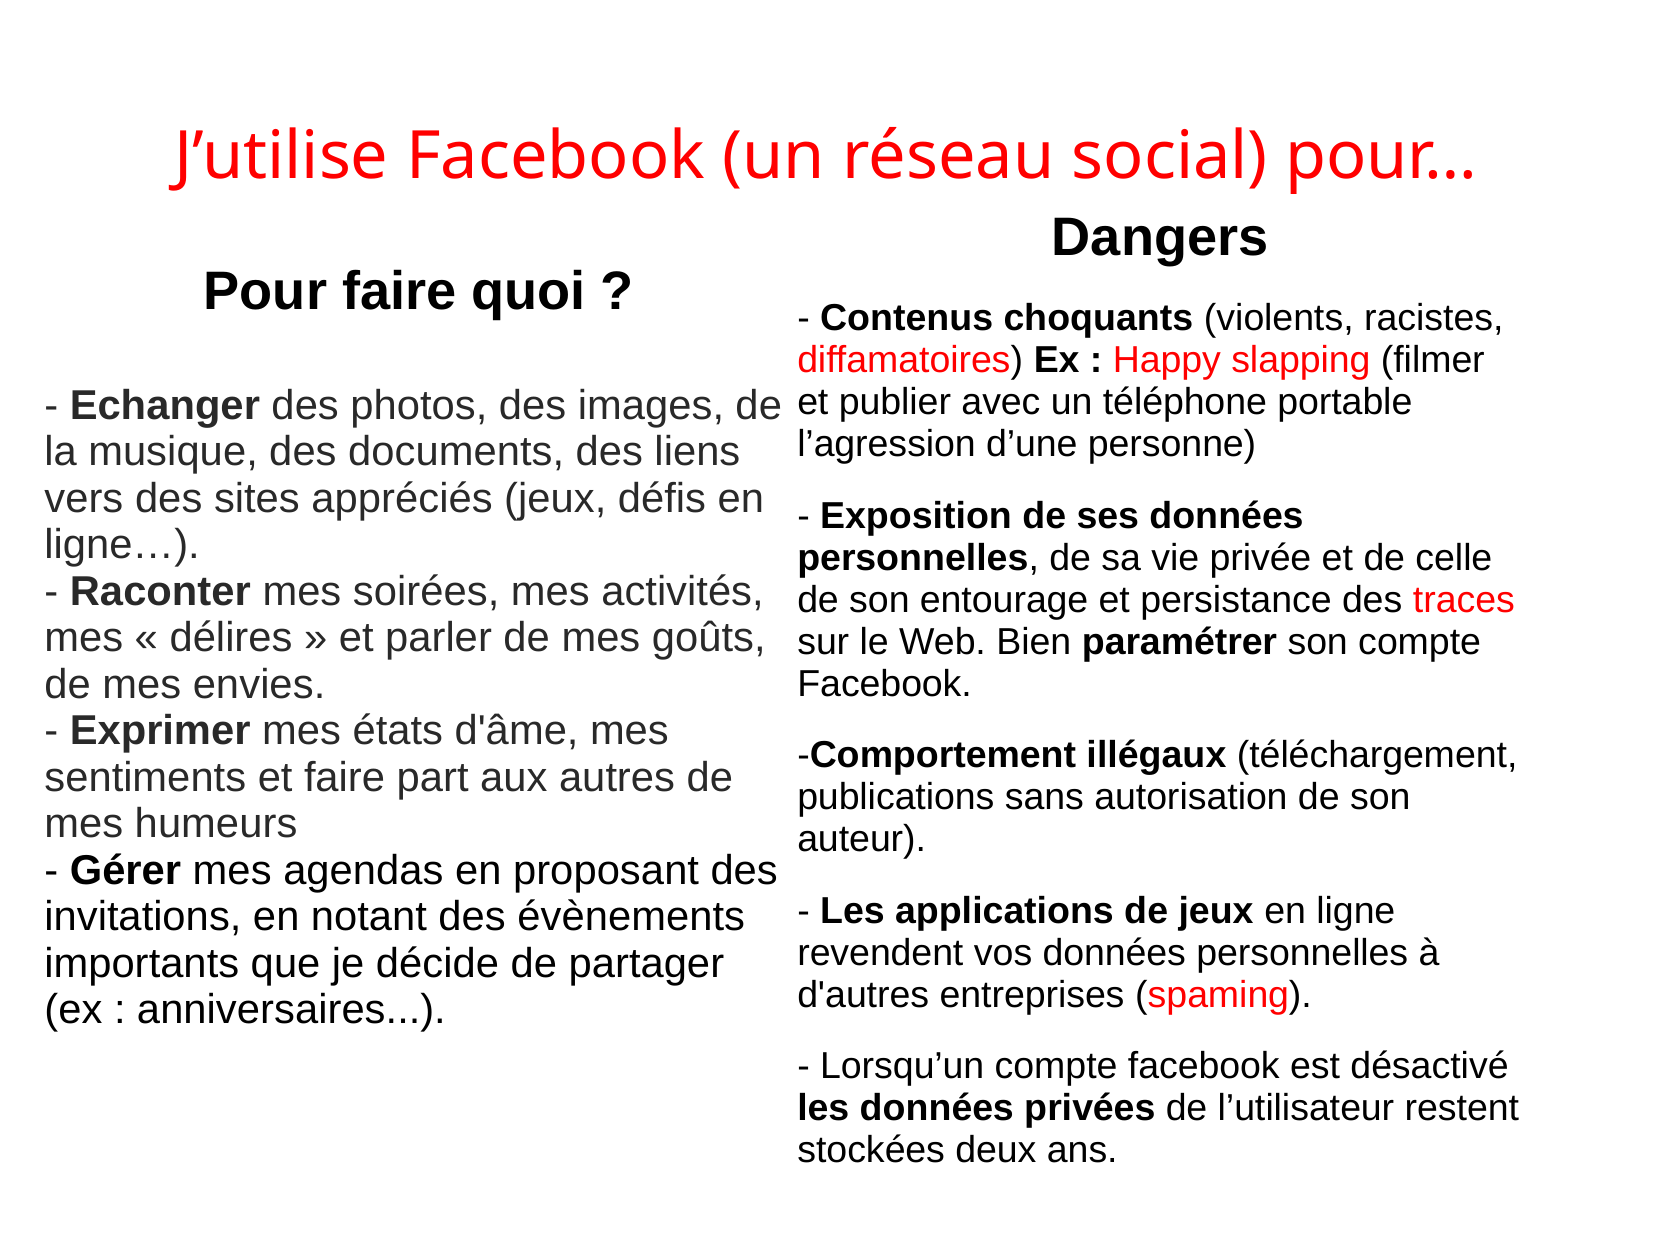

# J’utilise Facebook (un réseau social) pour…
Pour faire quoi ?
- Echanger des photos, des images, de la musique, des documents, des liens vers des sites appréciés (jeux, défis en ligne…).
- Raconter mes soirées, mes activités, mes « délires » et parler de mes goûts, de mes envies.
- Exprimer mes états d'âme, mes sentiments et faire part aux autres de mes humeurs
- Gérer mes agendas en proposant des invitations, en notant des évènements importants que je décide de partager (ex : anniversaires...).
Dangers
- Contenus choquants (violents, racistes, diffamatoires) Ex : Happy slapping (filmer et publier avec un téléphone portable l’agression d’une personne)
- Exposition de ses données personnelles, de sa vie privée et de celle de son entourage et persistance des traces sur le Web. Bien paramétrer son compte Facebook.
-Comportement illégaux (téléchargement, publications sans autorisation de son auteur).
- Les applications de jeux en ligne revendent vos données personnelles à d'autres entreprises (spaming).
- Lorsqu’un compte facebook est désactivé les données privées de l’utilisateur restent stockées deux ans.